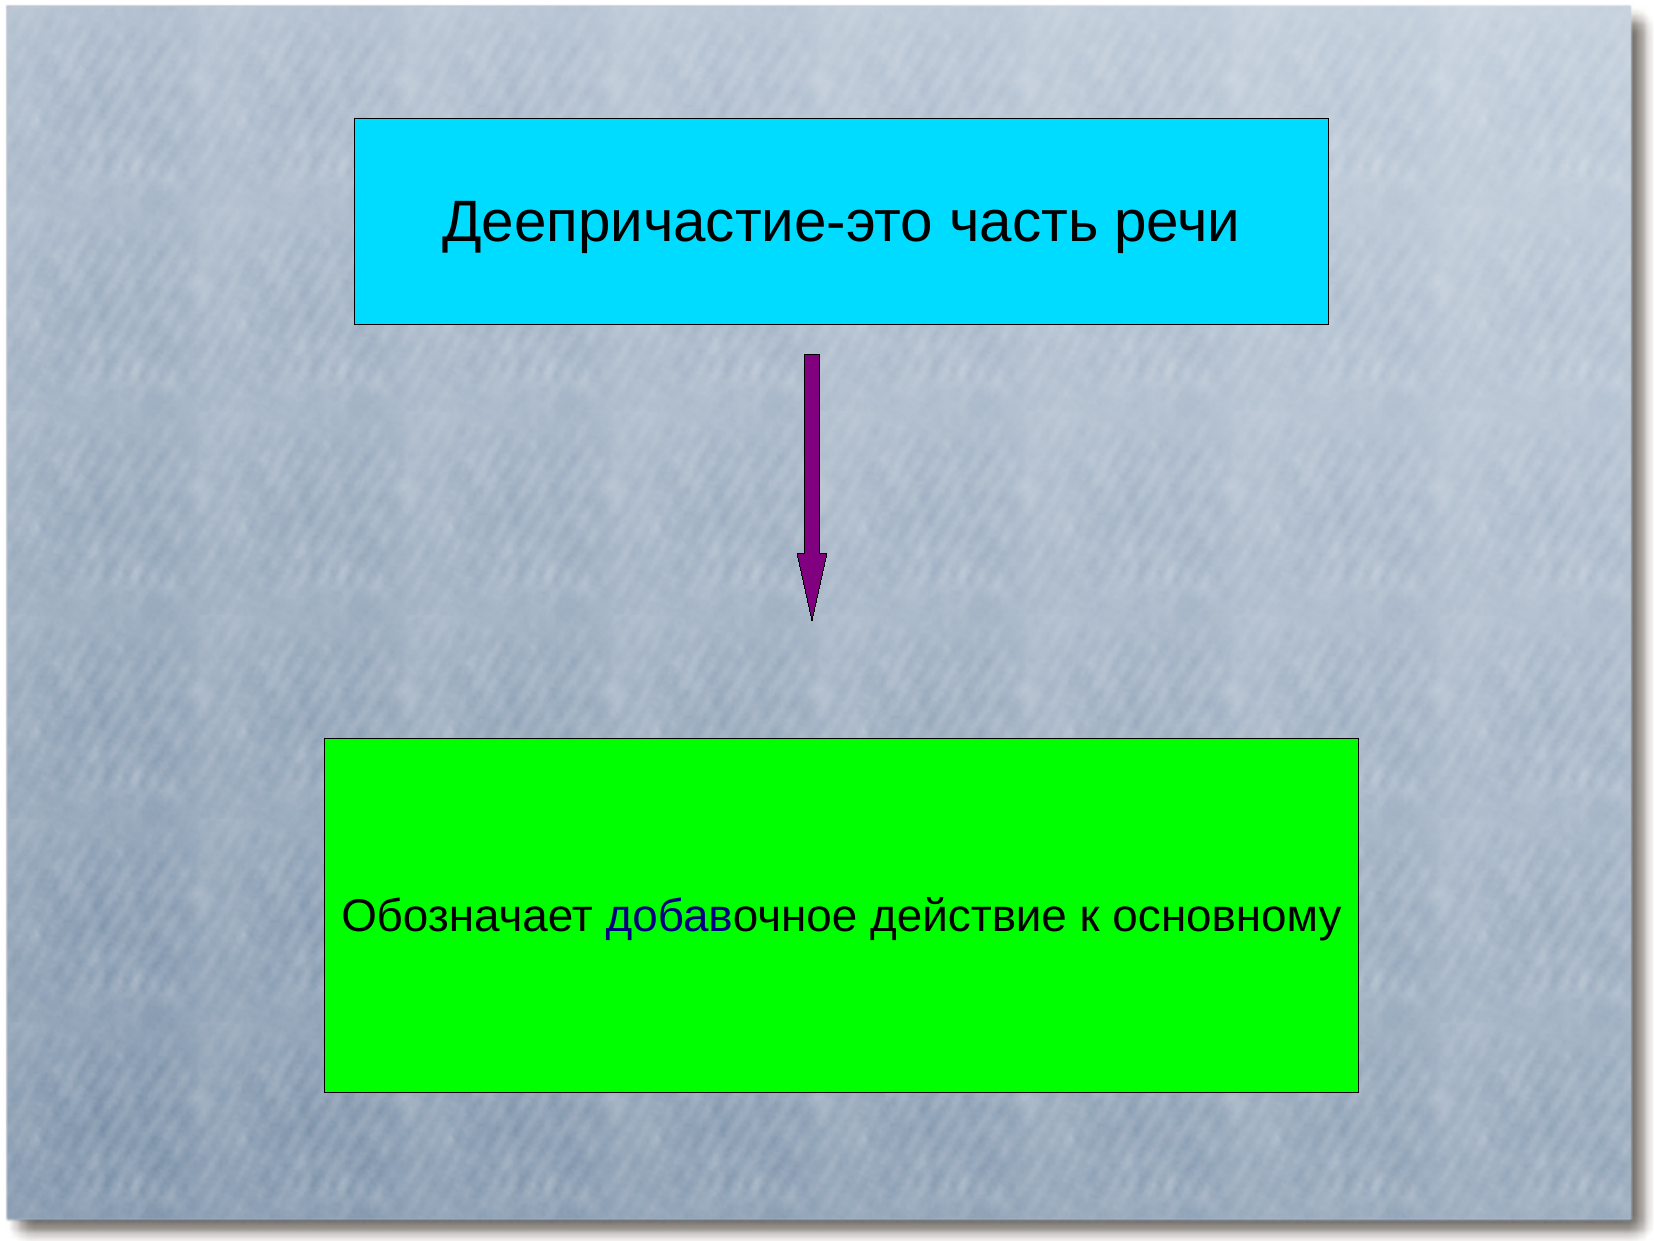

#
Деепричастие-это часть речи
Обозначает добавочное действие к основному